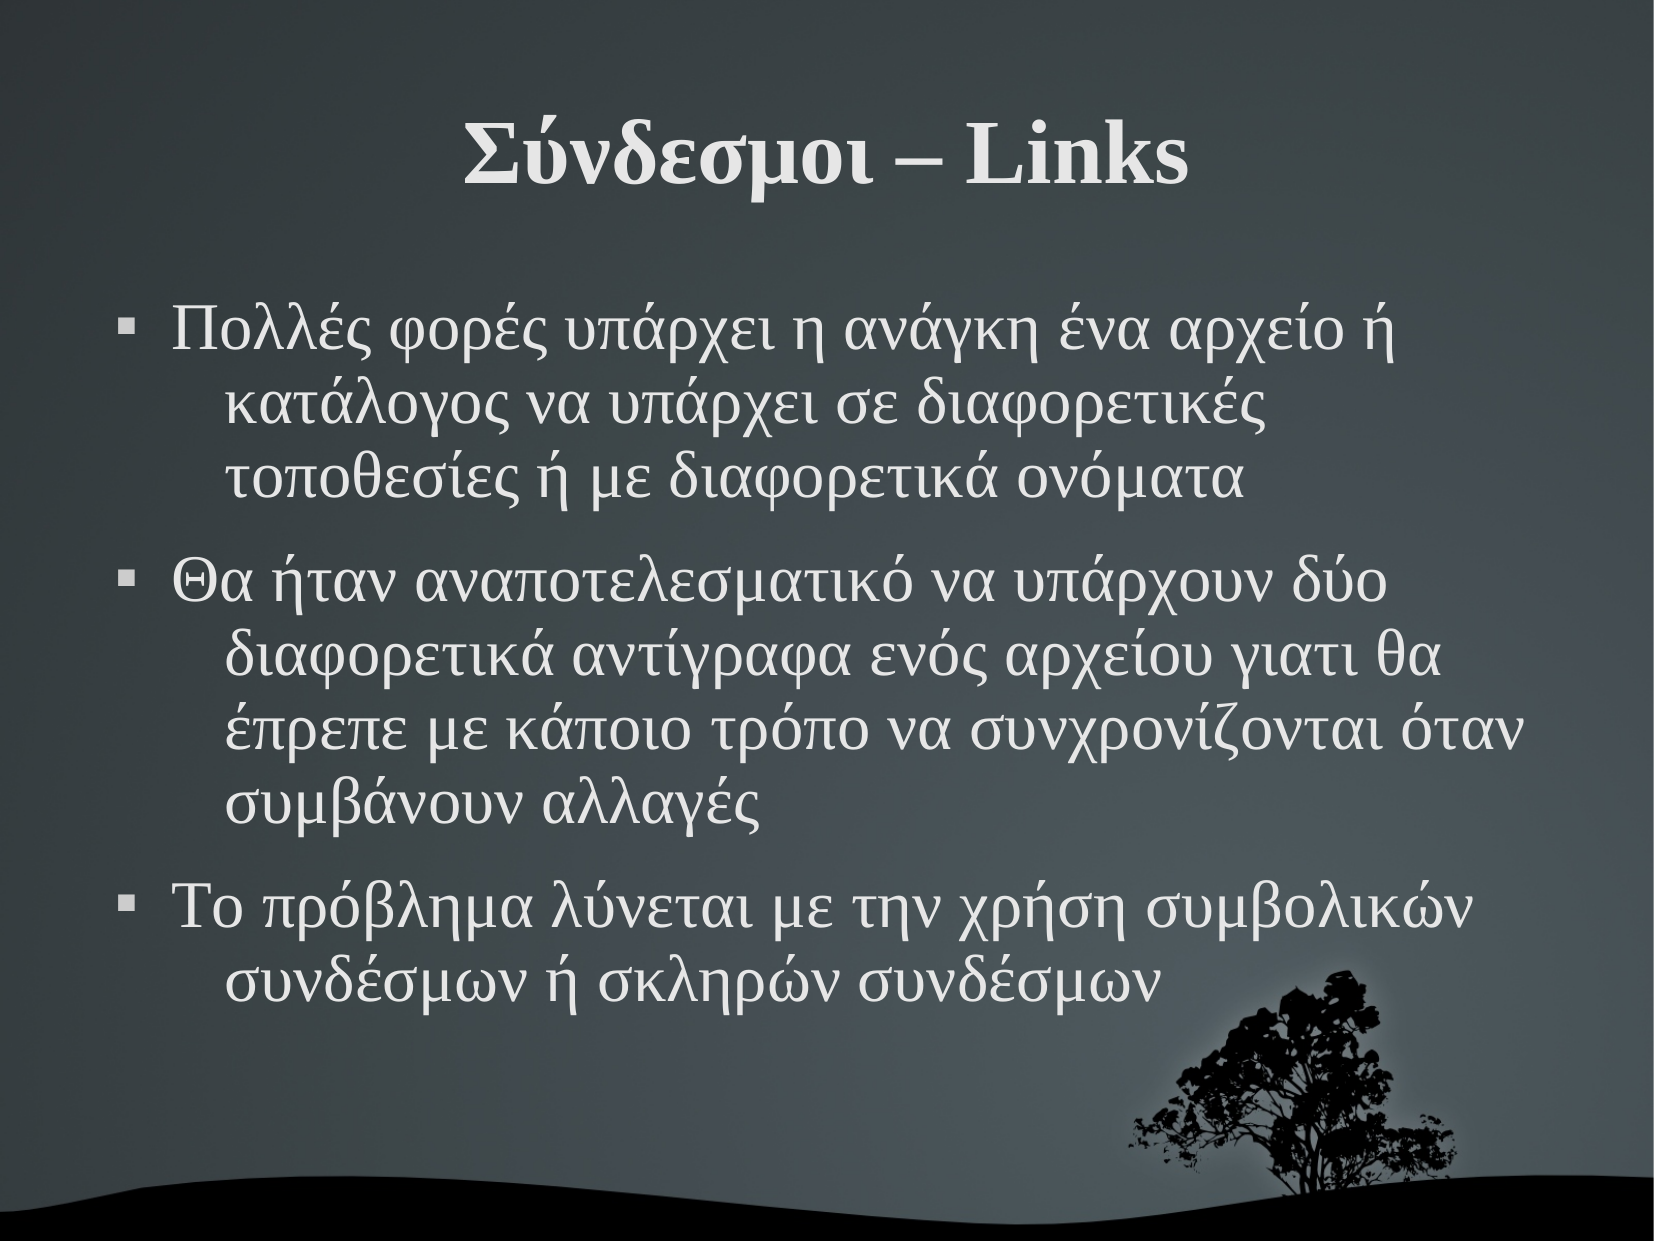

# Σύνδεσμοι – Links
Πολλές φορές υπάρχει η ανάγκη ένα αρχείο ή κατάλογος να υπάρχει σε διαφορετικές τοποθεσίες ή με διαφορετικά ονόματα
Θα ήταν αναποτελεσματικό να υπάρχουν δύο διαφορετικά αντίγραφα ενός αρχείου γιατι θα έπρεπε με κάποιο τρόπο να συνχρονίζονται όταν συμβάνουν αλλαγές
Το πρόβλημα λύνεται με την χρήση συμβολικών συνδέσμων ή σκληρών συνδέσμων